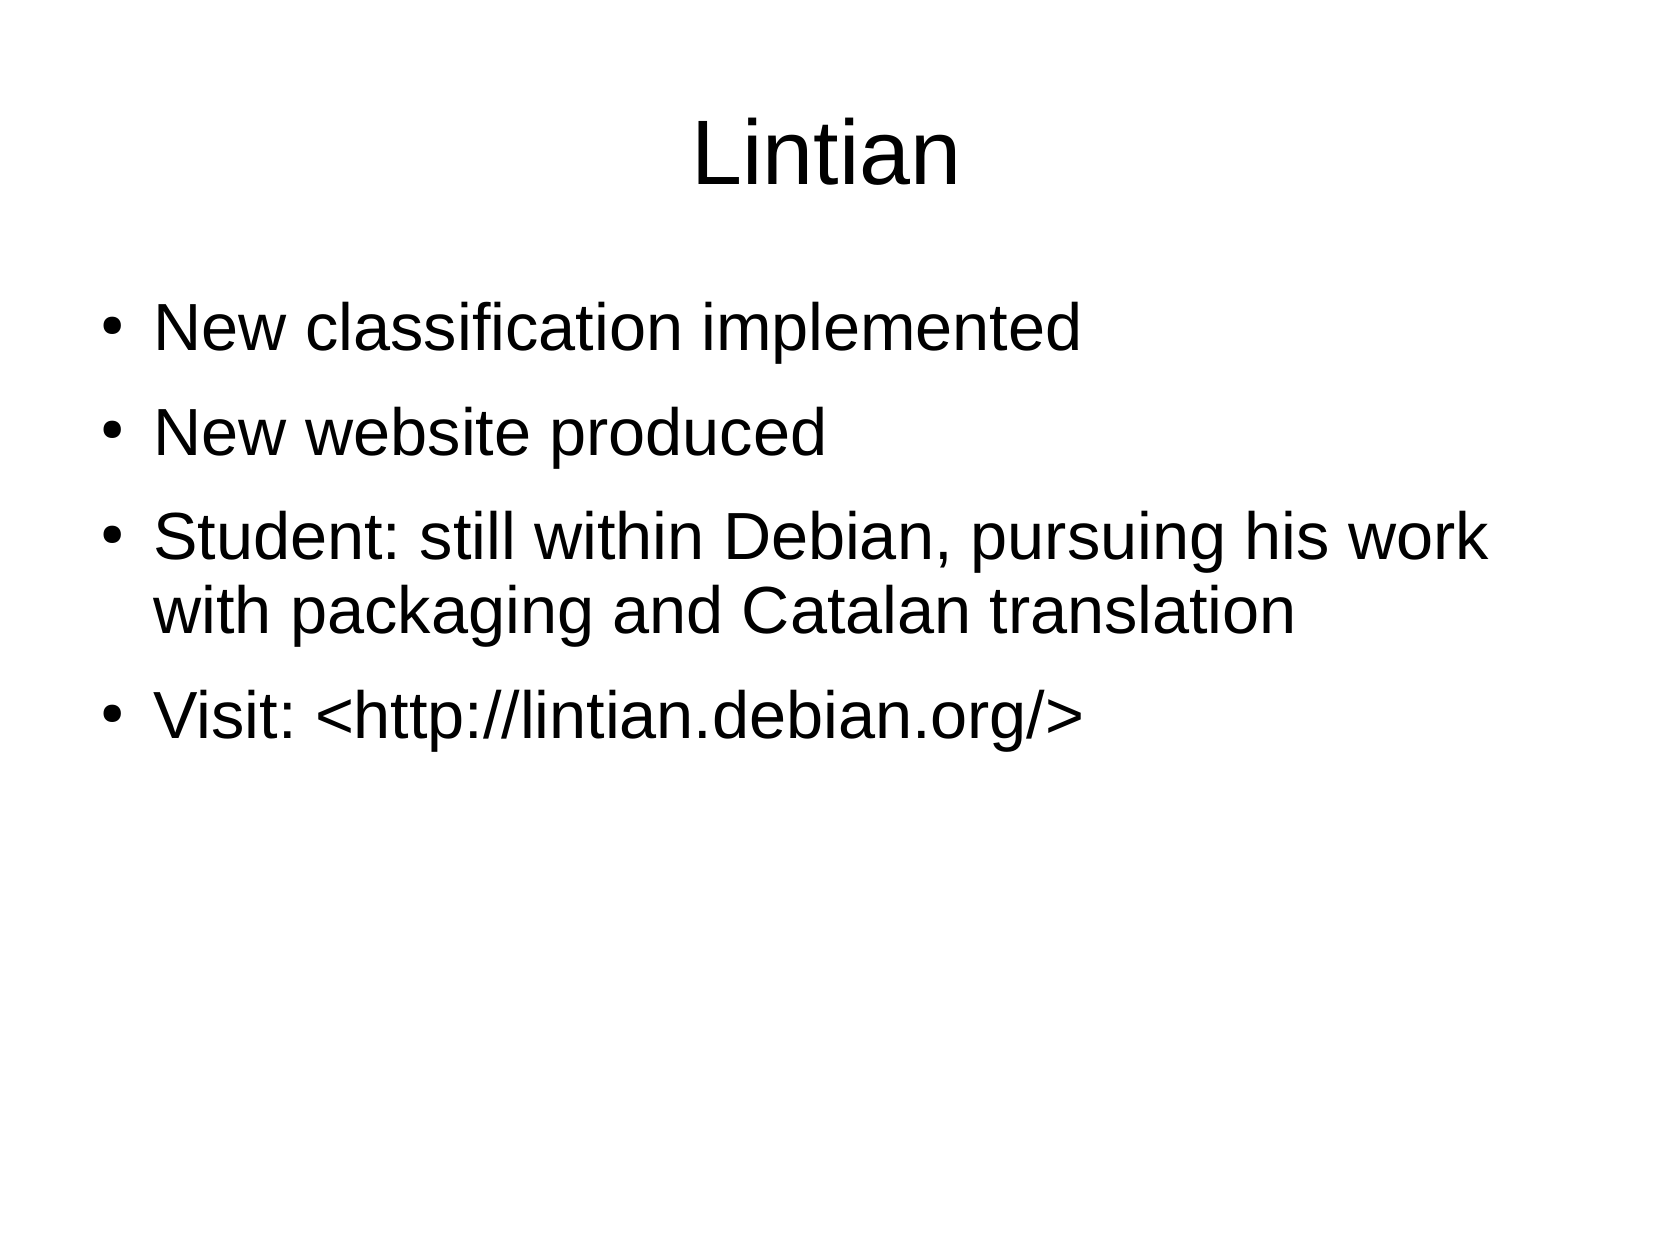

# Lintian
New classification implemented
New website produced
Student: still within Debian, pursuing his work with packaging and Catalan translation
Visit: <http://lintian.debian.org/>